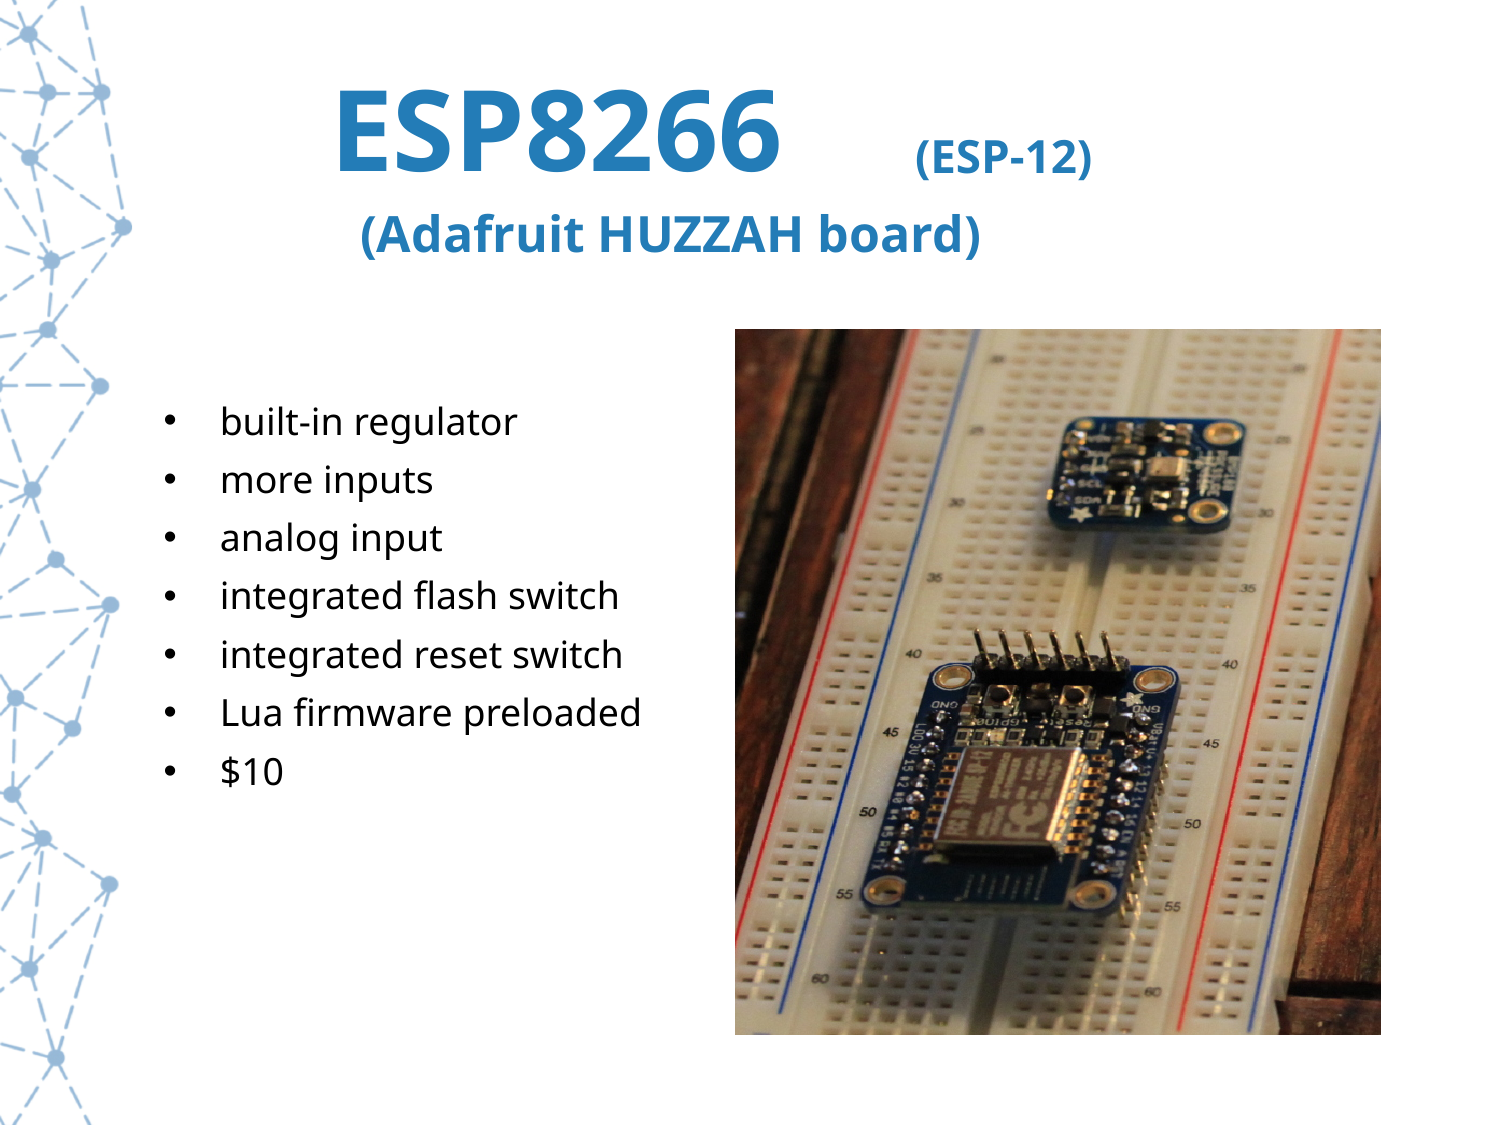

# ESP8266
(ESP-12)
(Adafruit HUZZAH board)
built-in regulator
more inputs
analog input
integrated flash switch
integrated reset switch
Lua firmware preloaded
$10